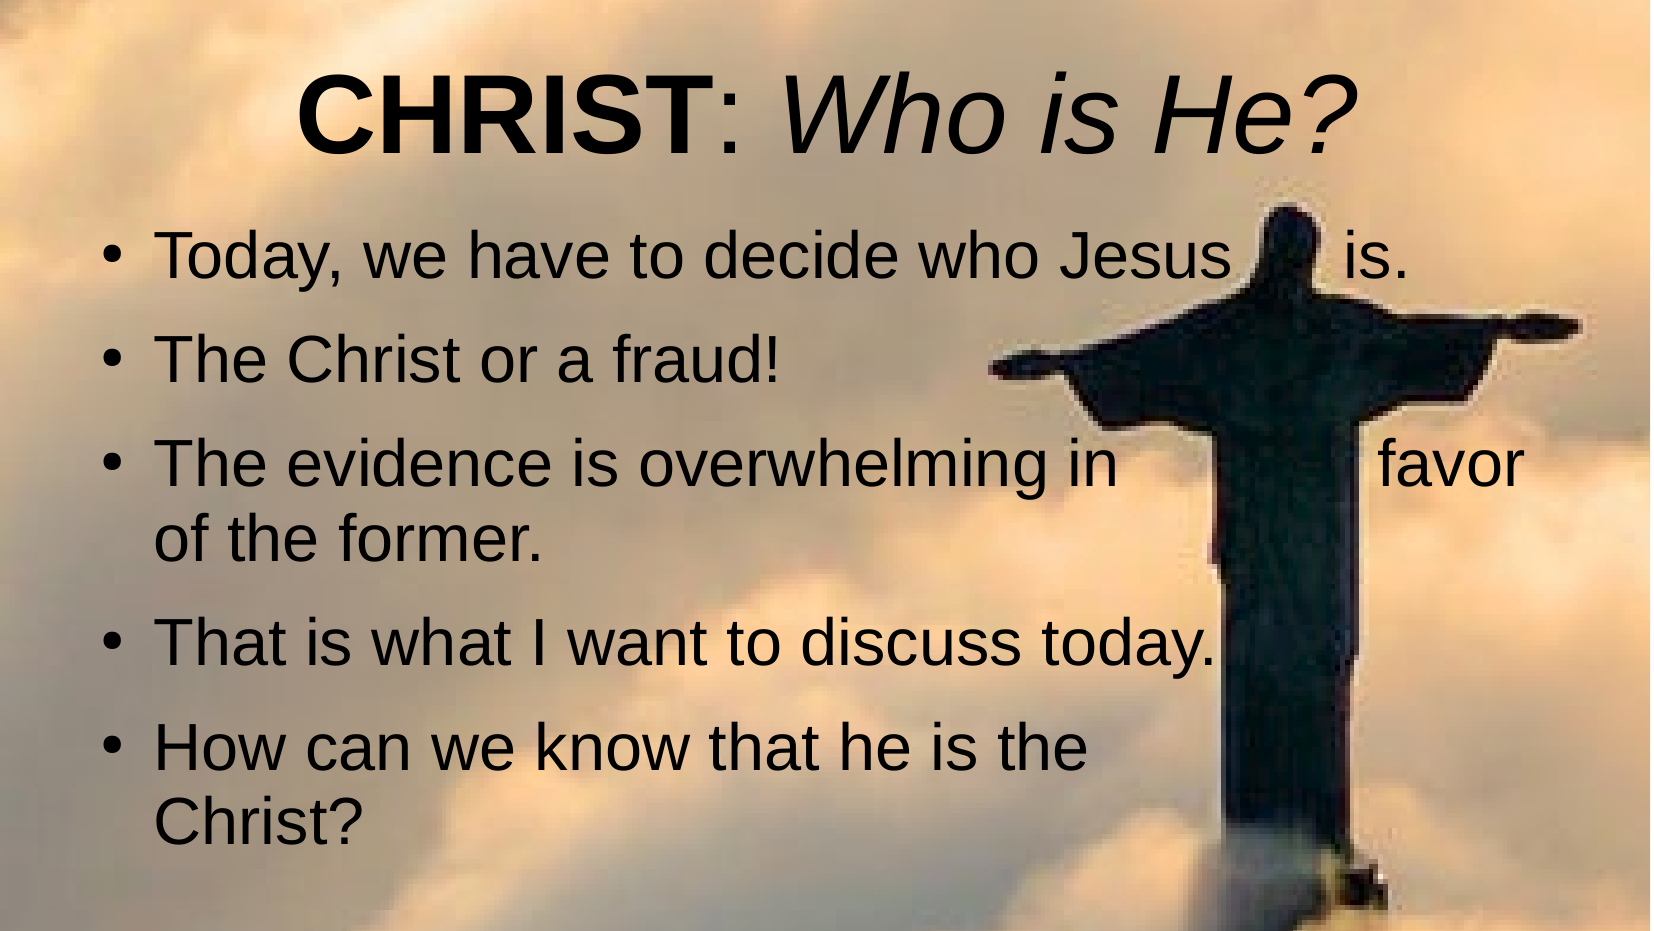

# CHRIST: Who is He?
Today, we have to decide who Jesus is.
The Christ or a fraud!
The evidence is overwhelming in favor of the former.
That is what I want to discuss today.
How can we know that he is the Christ?